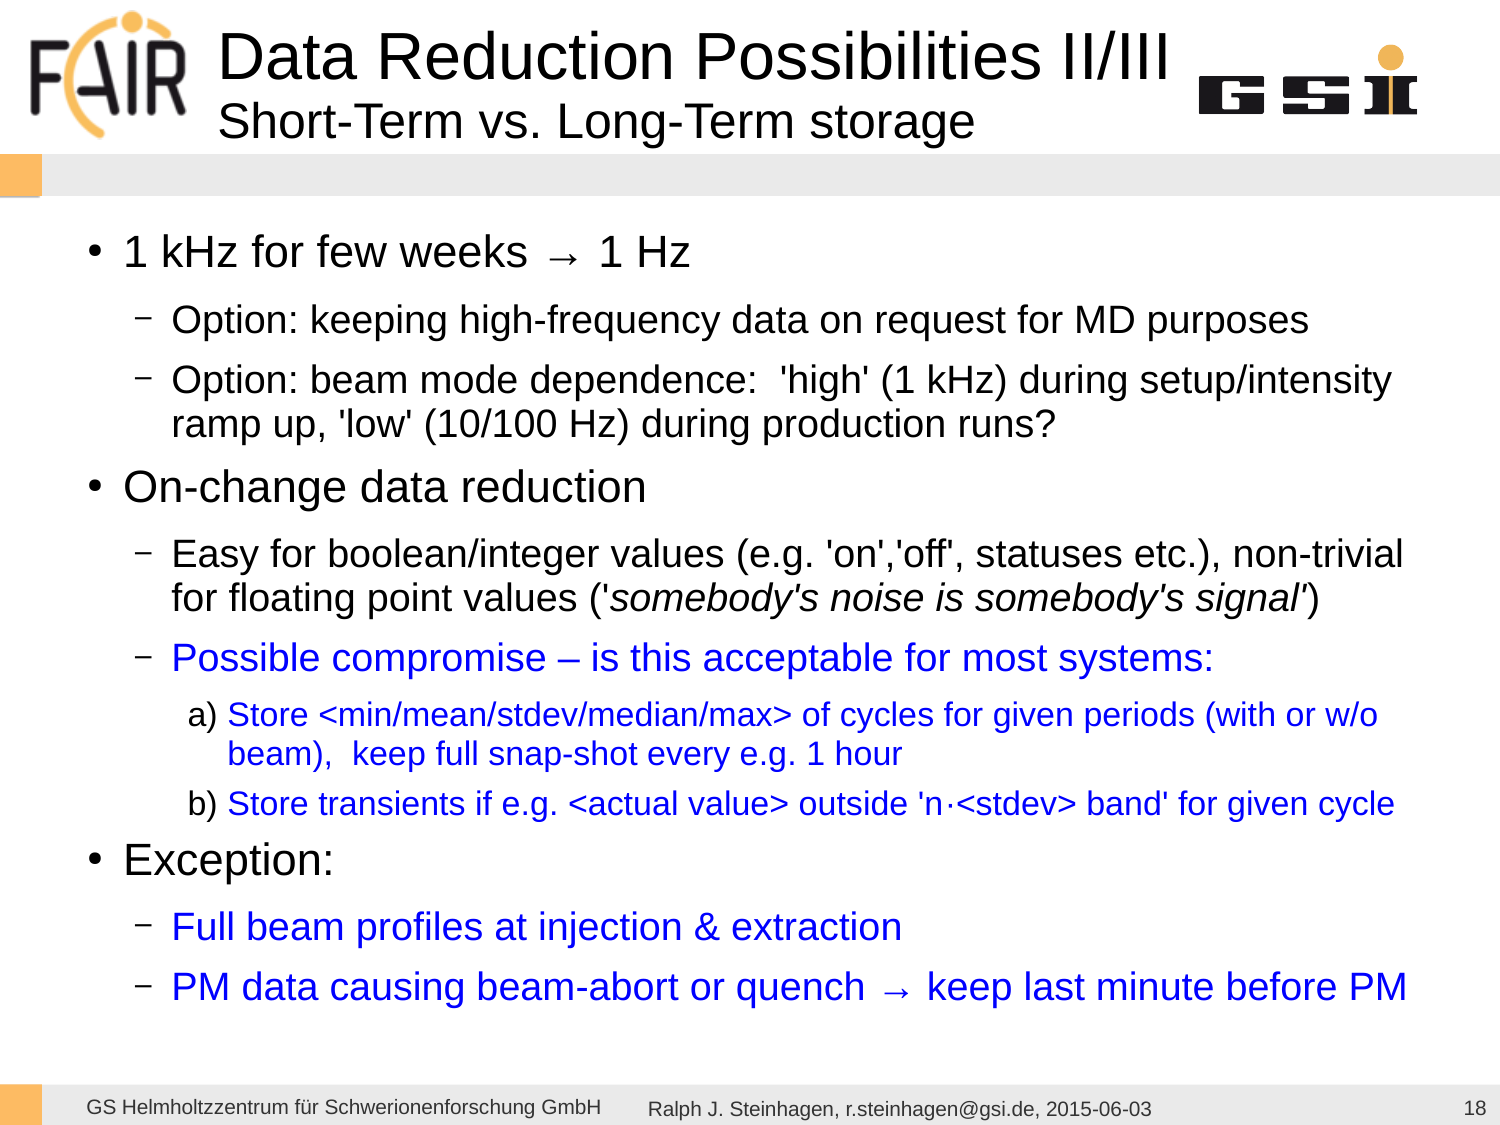

# Data Reduction Possibilities II/III Short-Term vs. Long-Term storage
1 kHz for few weeks → 1 Hz
Option: keeping high-frequency data on request for MD purposes
Option: beam mode dependence: 'high' (1 kHz) during setup/intensity ramp up, 'low' (10/100 Hz) during production runs?
On-change data reduction
Easy for boolean/integer values (e.g. 'on','off', statuses etc.), non-trivial for floating point values ('somebody's noise is somebody's signal')
Possible compromise – is this acceptable for most systems:
Store <min/mean/stdev/median/max> of cycles for given periods (with or w/o beam), keep full snap-shot every e.g. 1 hour
Store transients if e.g. <actual value> outside 'n·<stdev> band' for given cycle
Exception:
Full beam profiles at injection & extraction
PM data causing beam-abort or quench → keep last minute before PM